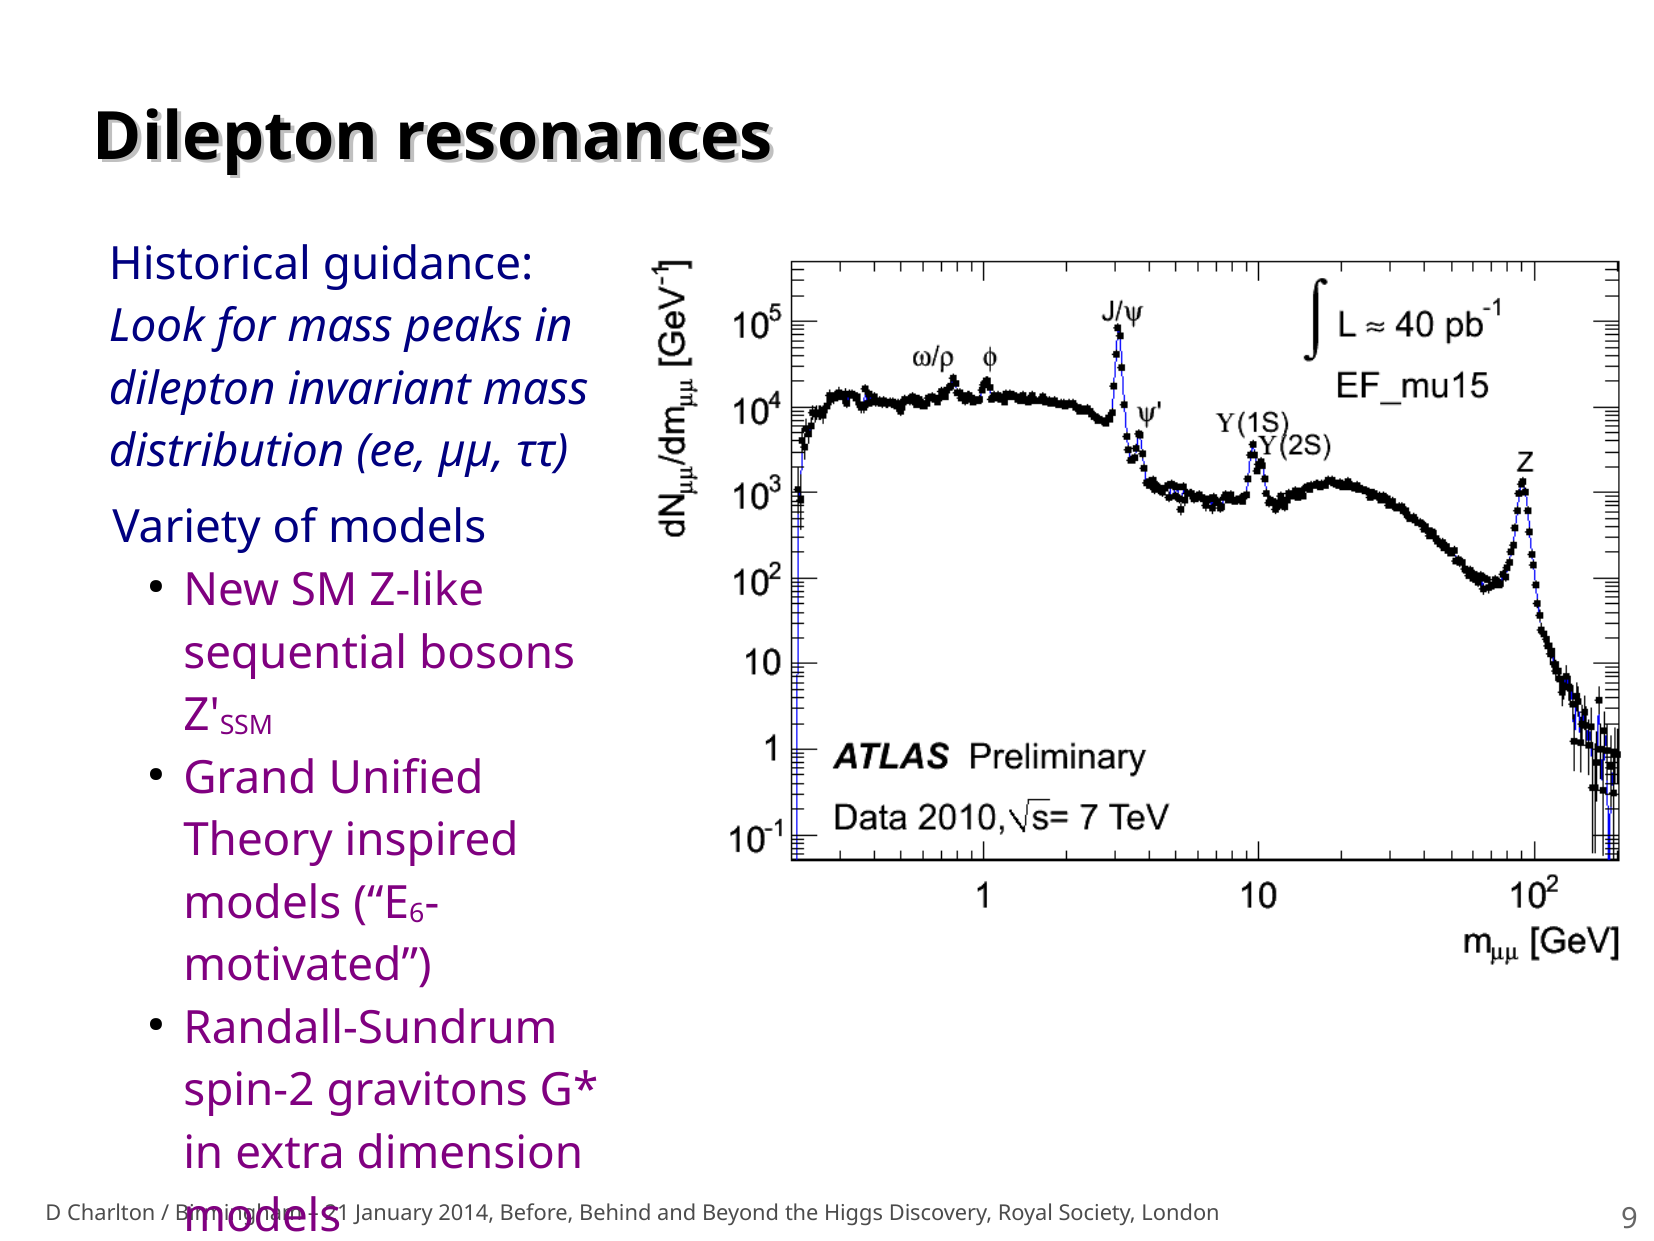

Dilepton resonances
Historical guidance:
Look for mass peaks in dilepton invariant mass distribution (ee, µµ, ττ)
Variety of models
New SM Z-like sequential bosons Z'SSM
Grand Unified Theory inspired models (“E6-motivated”)
Randall-Sundrum spin-2 gravitons G* in extra dimension models